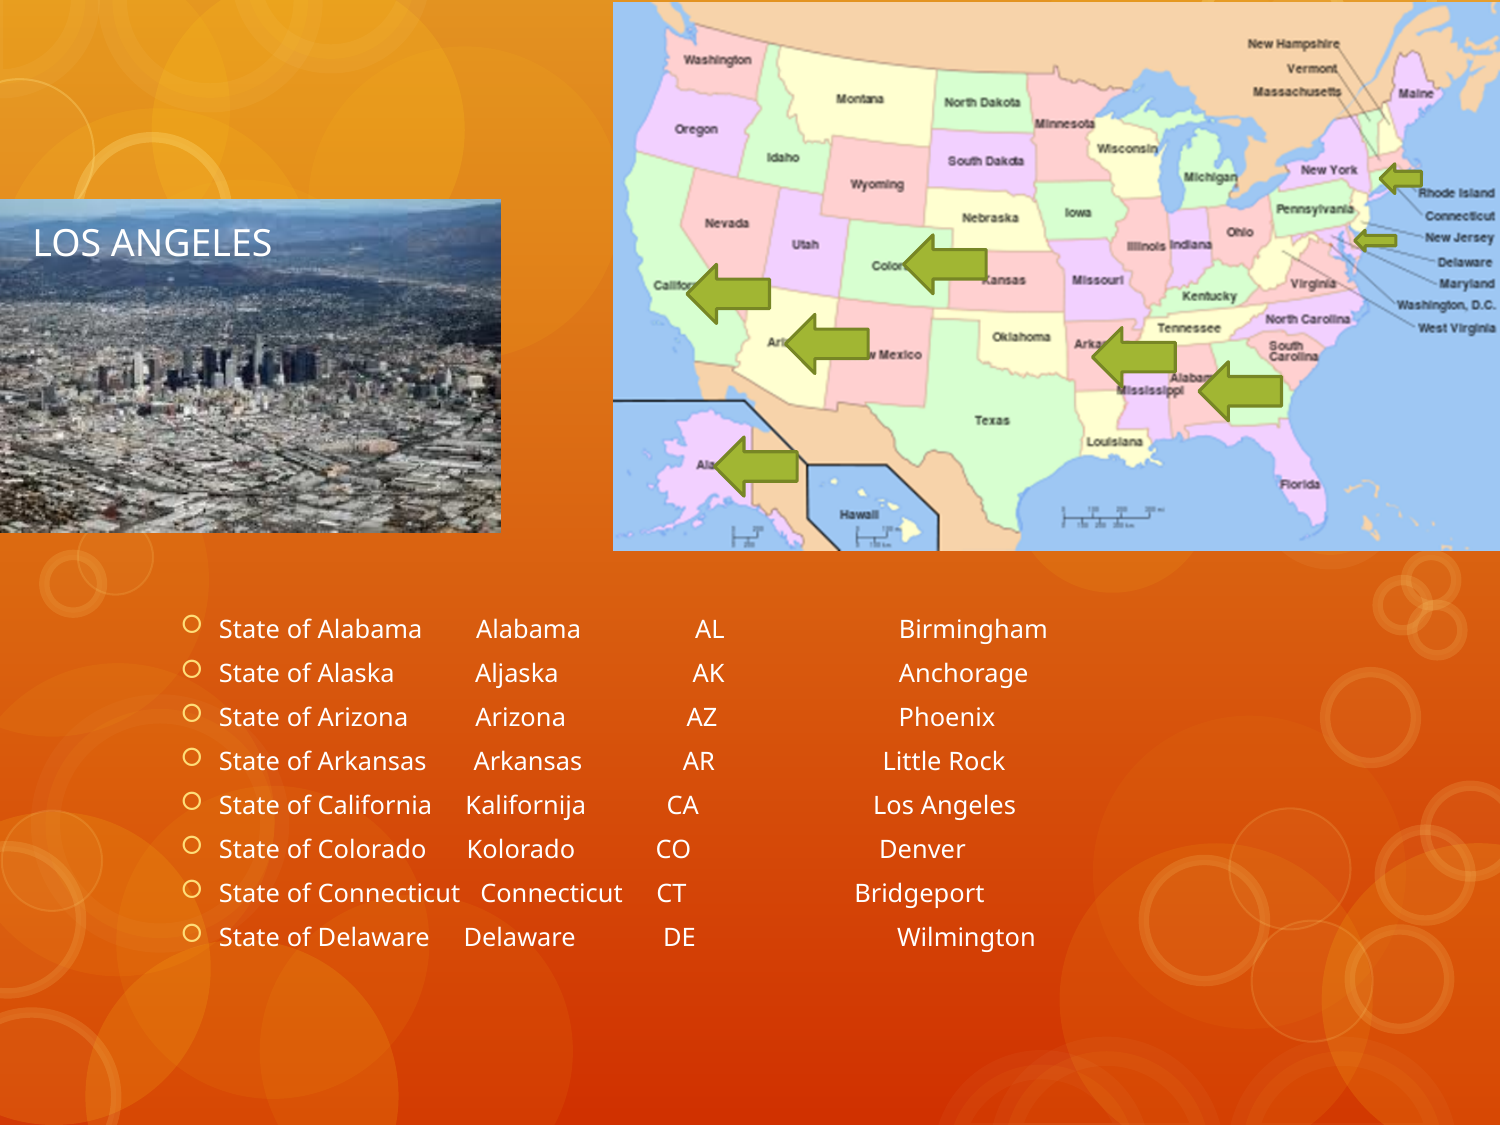

#
LOS ANGELES
State of Alabama Alabama AL Birmingham
State of Alaska Aljaska AK Anchorage
State of Arizona Arizona AZ Phoenix
State of Arkansas Arkansas AR Little Rock
State of California Kalifornija CA Los Angeles
State of Colorado Kolorado CO Denver
State of Connecticut Connecticut CT Bridgeport
State of Delaware Delaware DE Wilmington